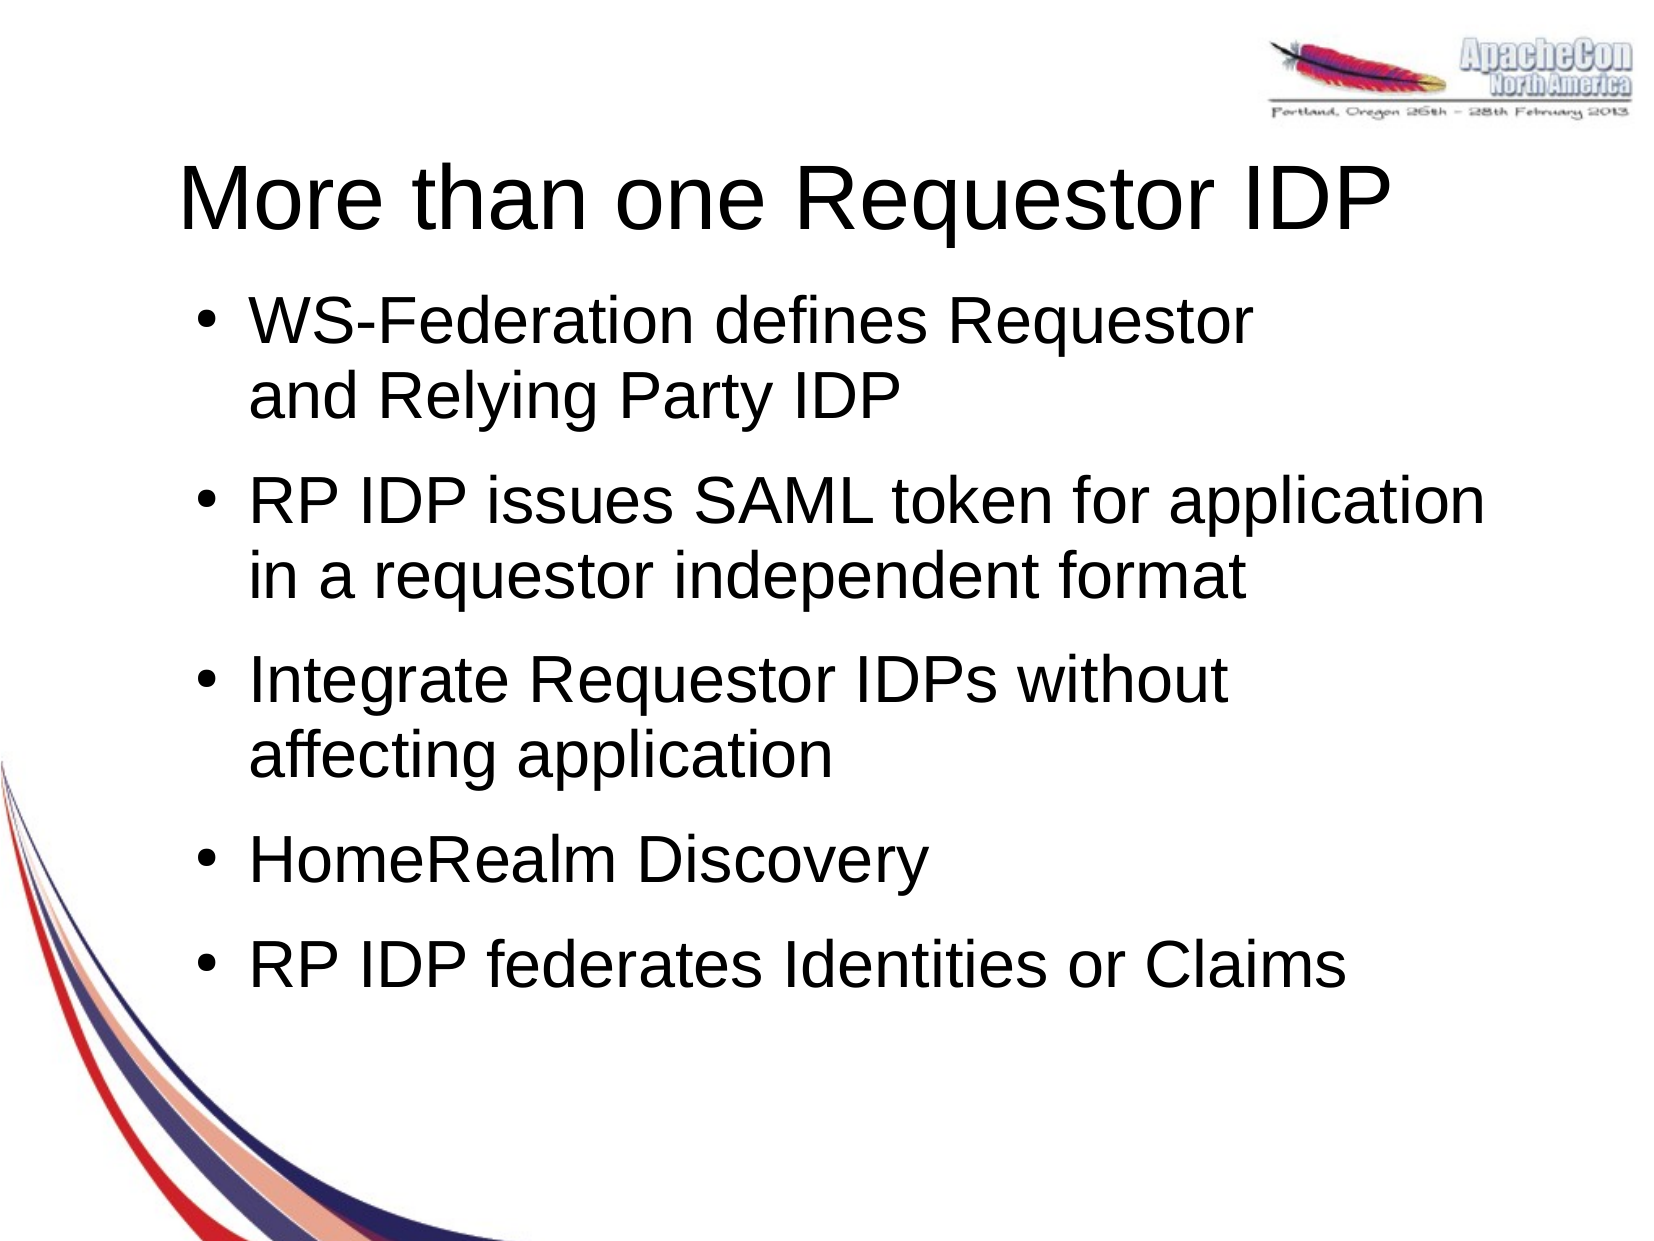

# More than one Requestor IDP
WS-Federation defines Requestor
and Relying Party IDP
RP IDP issues SAML token for application in a requestor independent format
Integrate Requestor IDPs without
affecting application
HomeRealm Discovery
RP IDP federates Identities or Claims